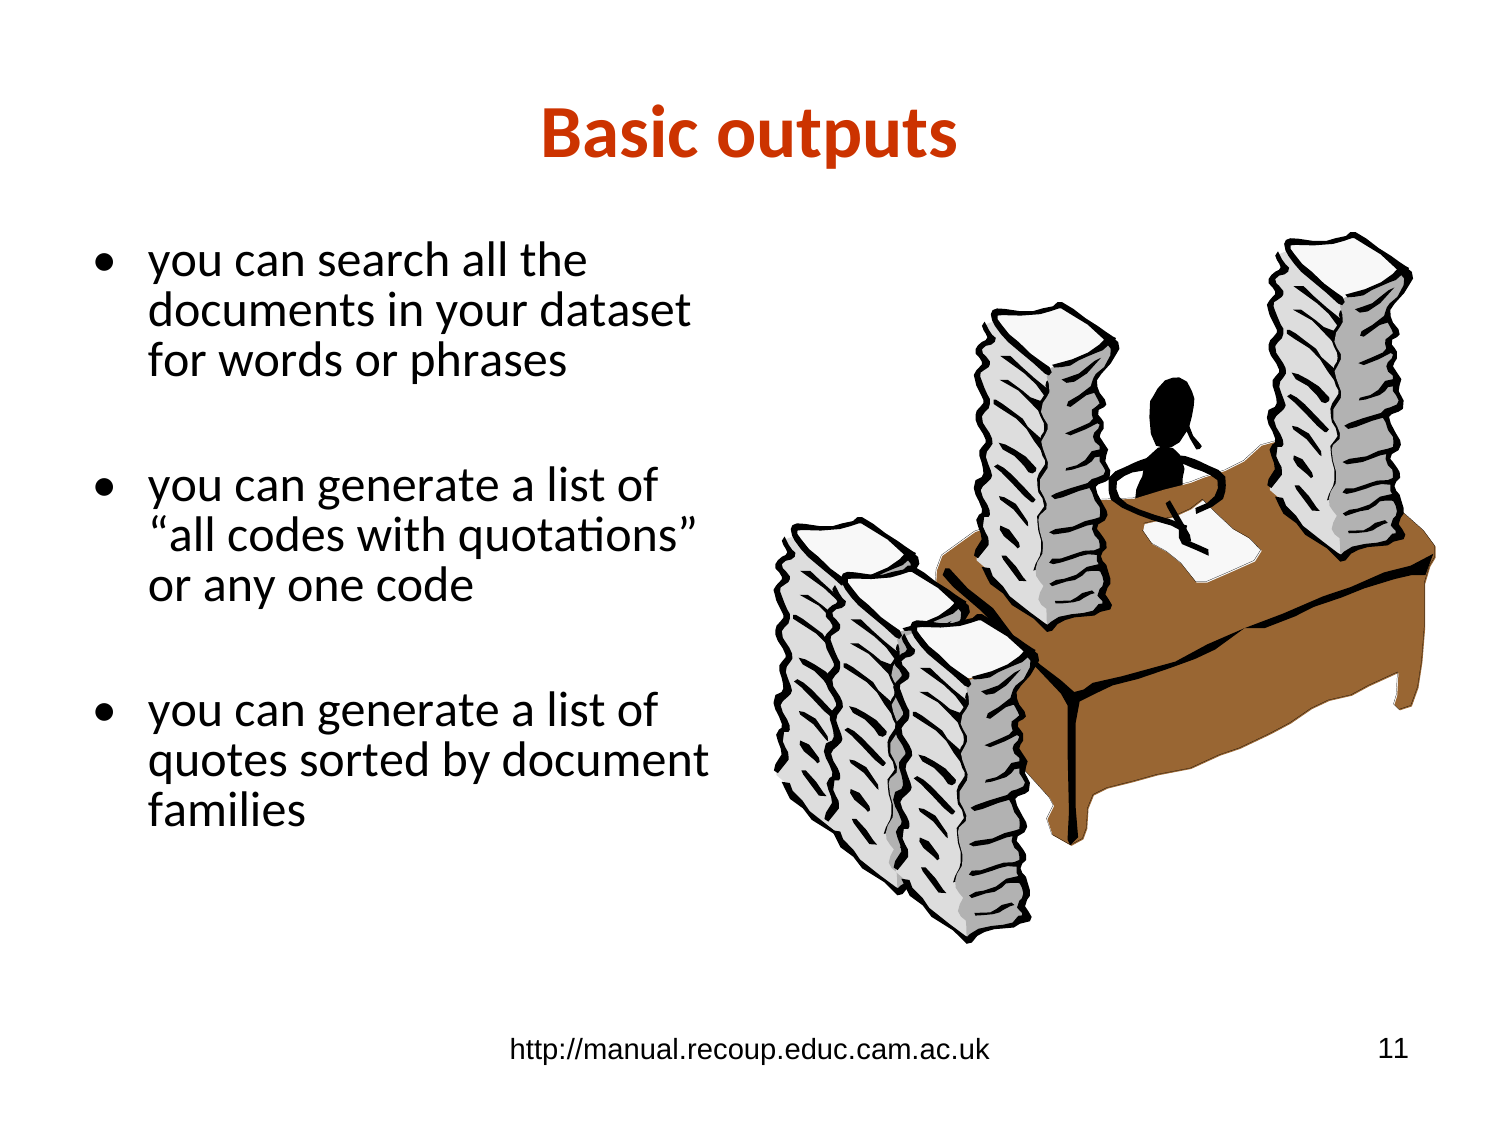

# Basic outputs
you can search all the documents in your dataset for words or phrases
you can generate a list of “all codes with quotations” or any one code
you can generate a list of quotes sorted by document families
11
http://manual.recoup.educ.cam.ac.uk